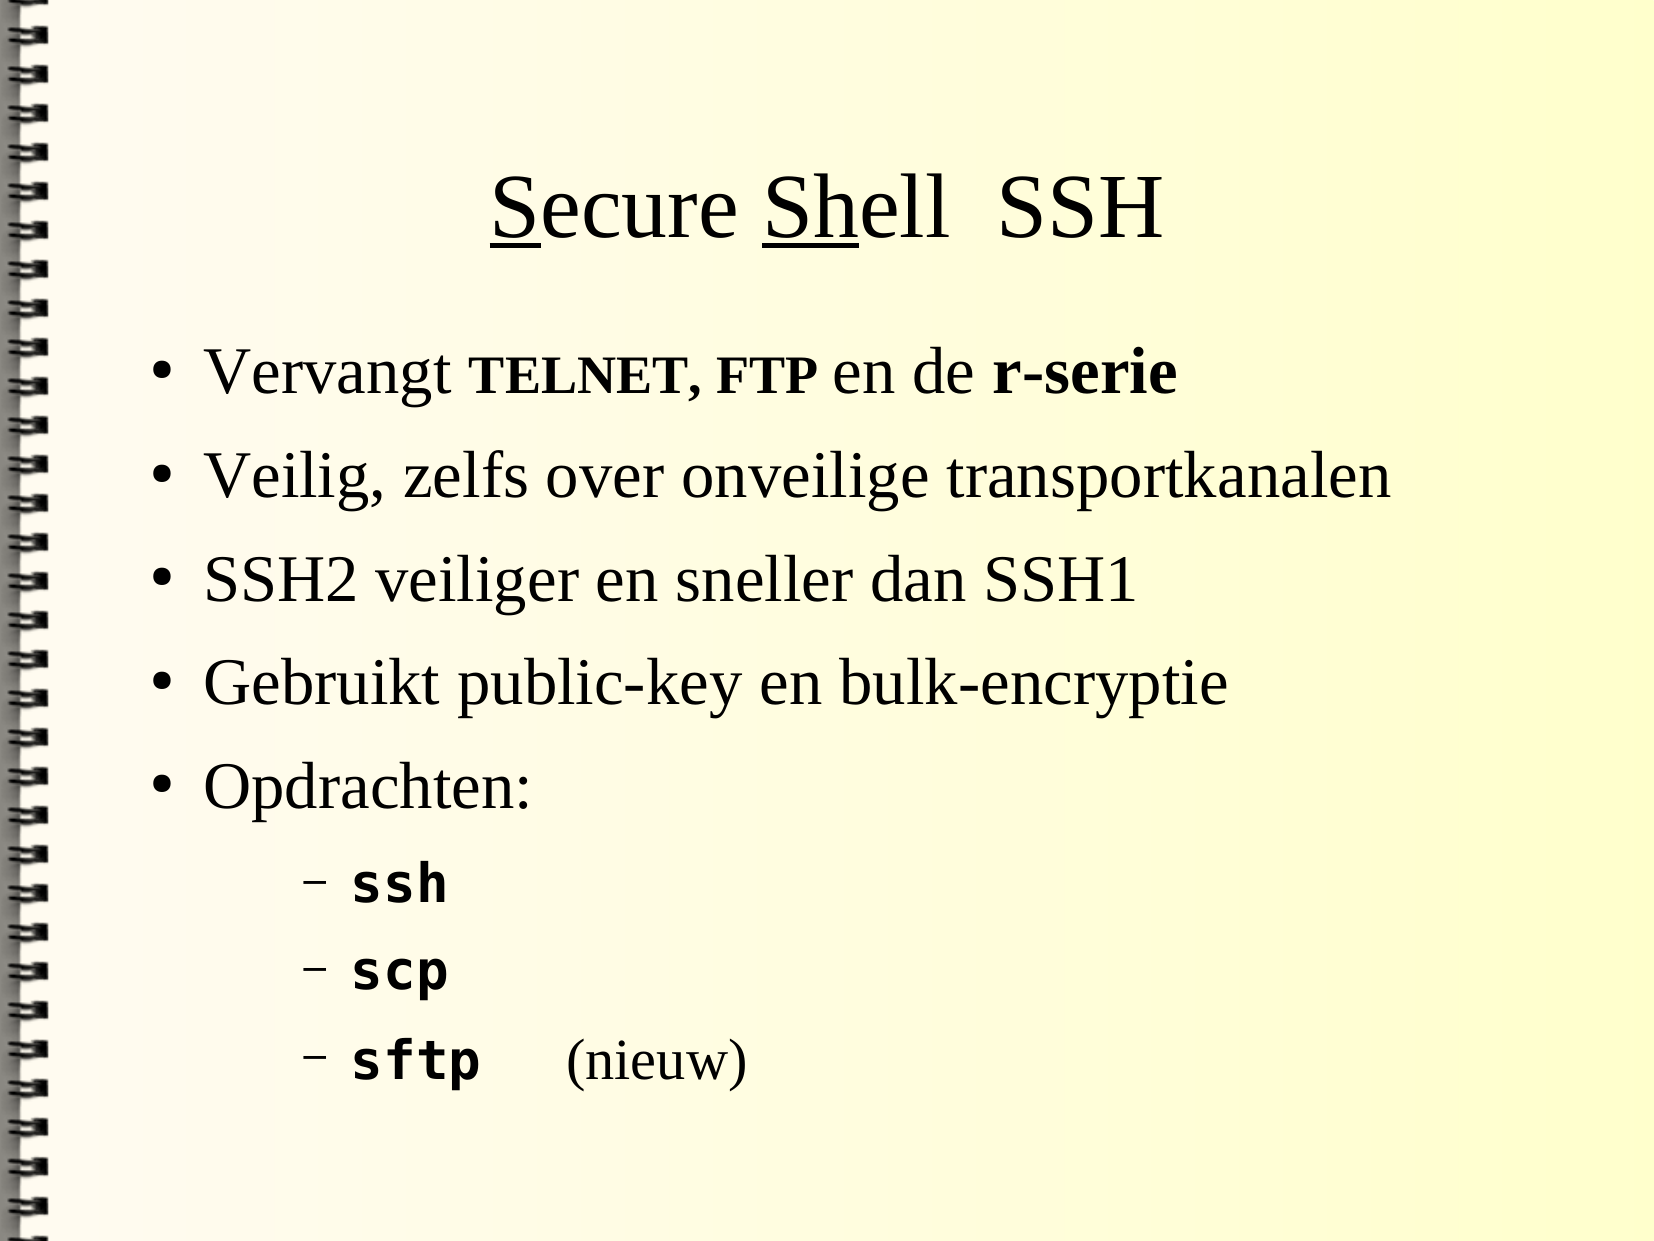

# Secure Shell SSH
Vervangt TELNET, FTP en de r-serie
Veilig, zelfs over onveilige transportkanalen
SSH2 veiliger en sneller dan SSH1
Gebruikt public-key en bulk-encryptie
Opdrachten:
ssh
scp
sftp (nieuw)